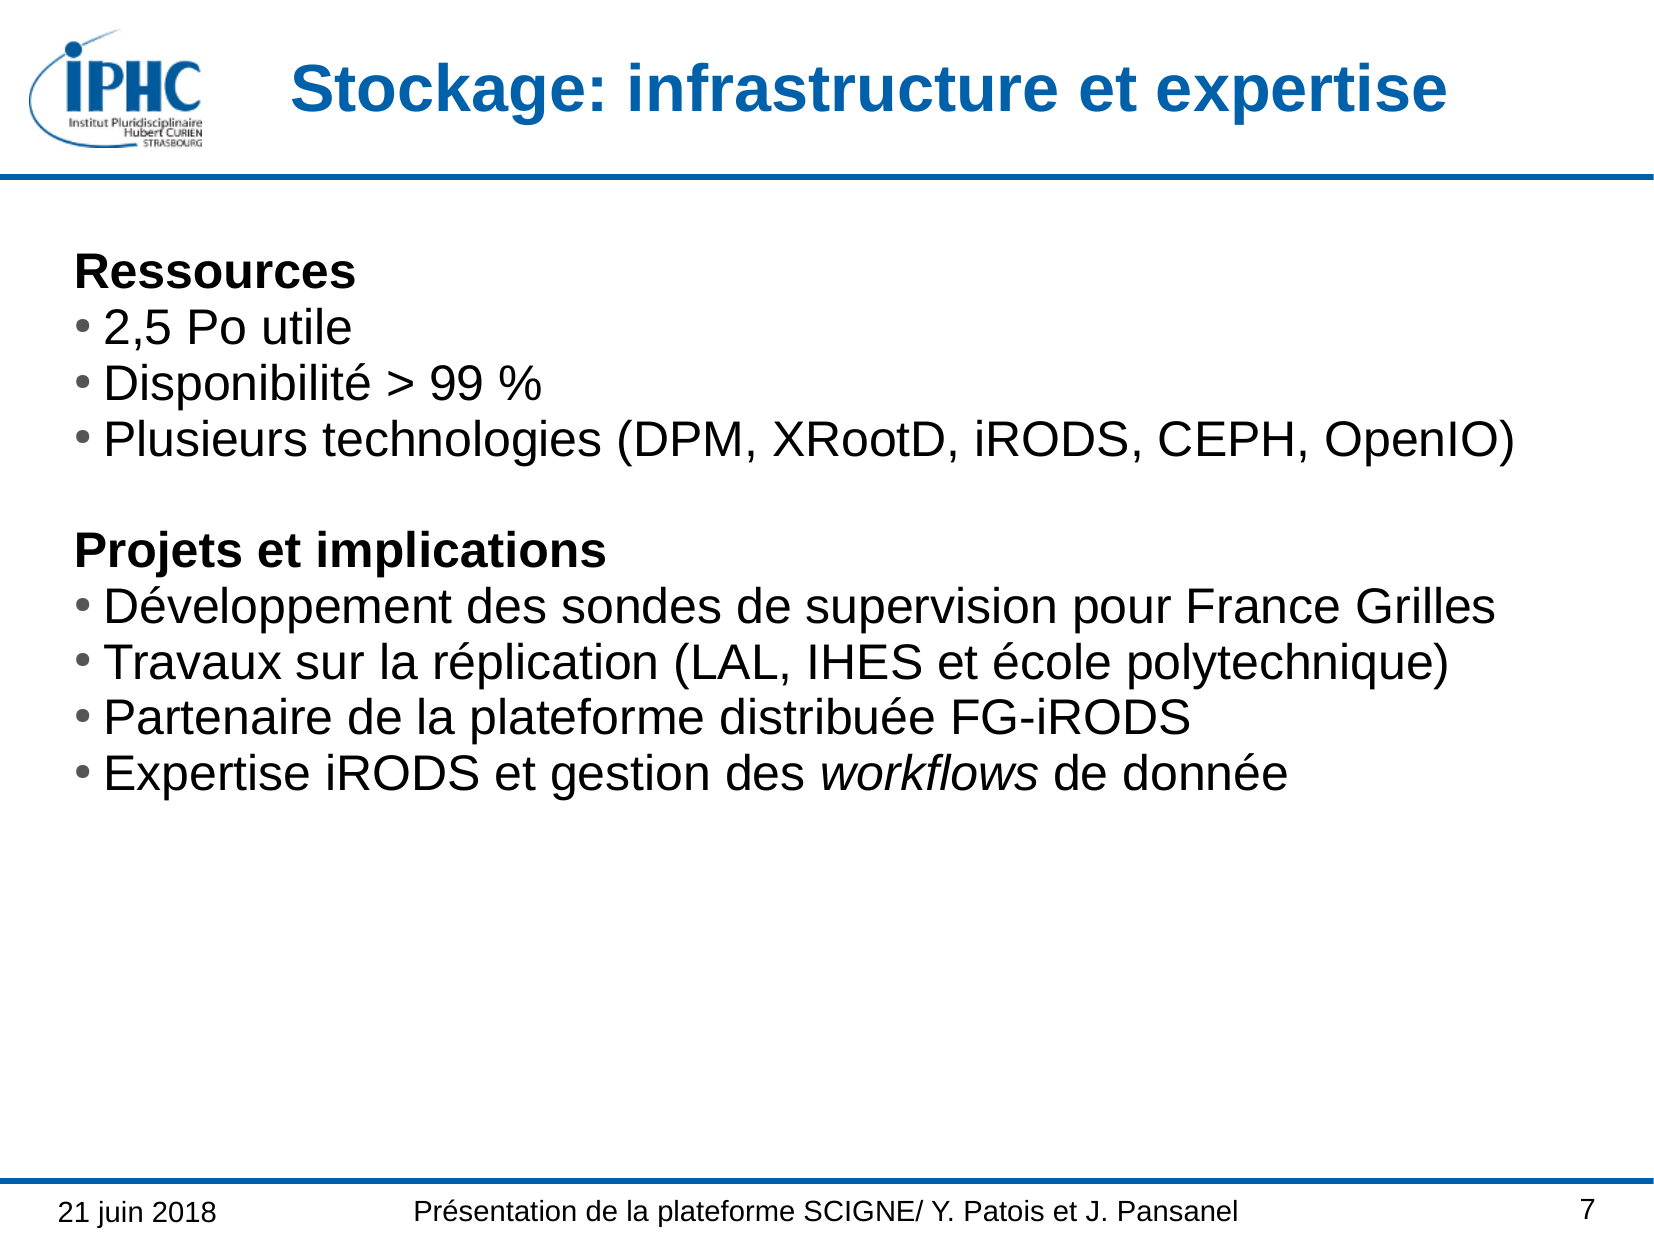

Stockage: infrastructure et expertise
Ressources
2,5 Po utile
Disponibilité > 99 %
Plusieurs technologies (DPM, XRootD, iRODS, CEPH, OpenIO)
Projets et implications
Développement des sondes de supervision pour France Grilles
Travaux sur la réplication (LAL, IHES et école polytechnique)
Partenaire de la plateforme distribuée FG-iRODS
Expertise iRODS et gestion des workflows de donnée
7
Présentation de la plateforme SCIGNE/ Y. Patois et J. Pansanel
21 juin 2018